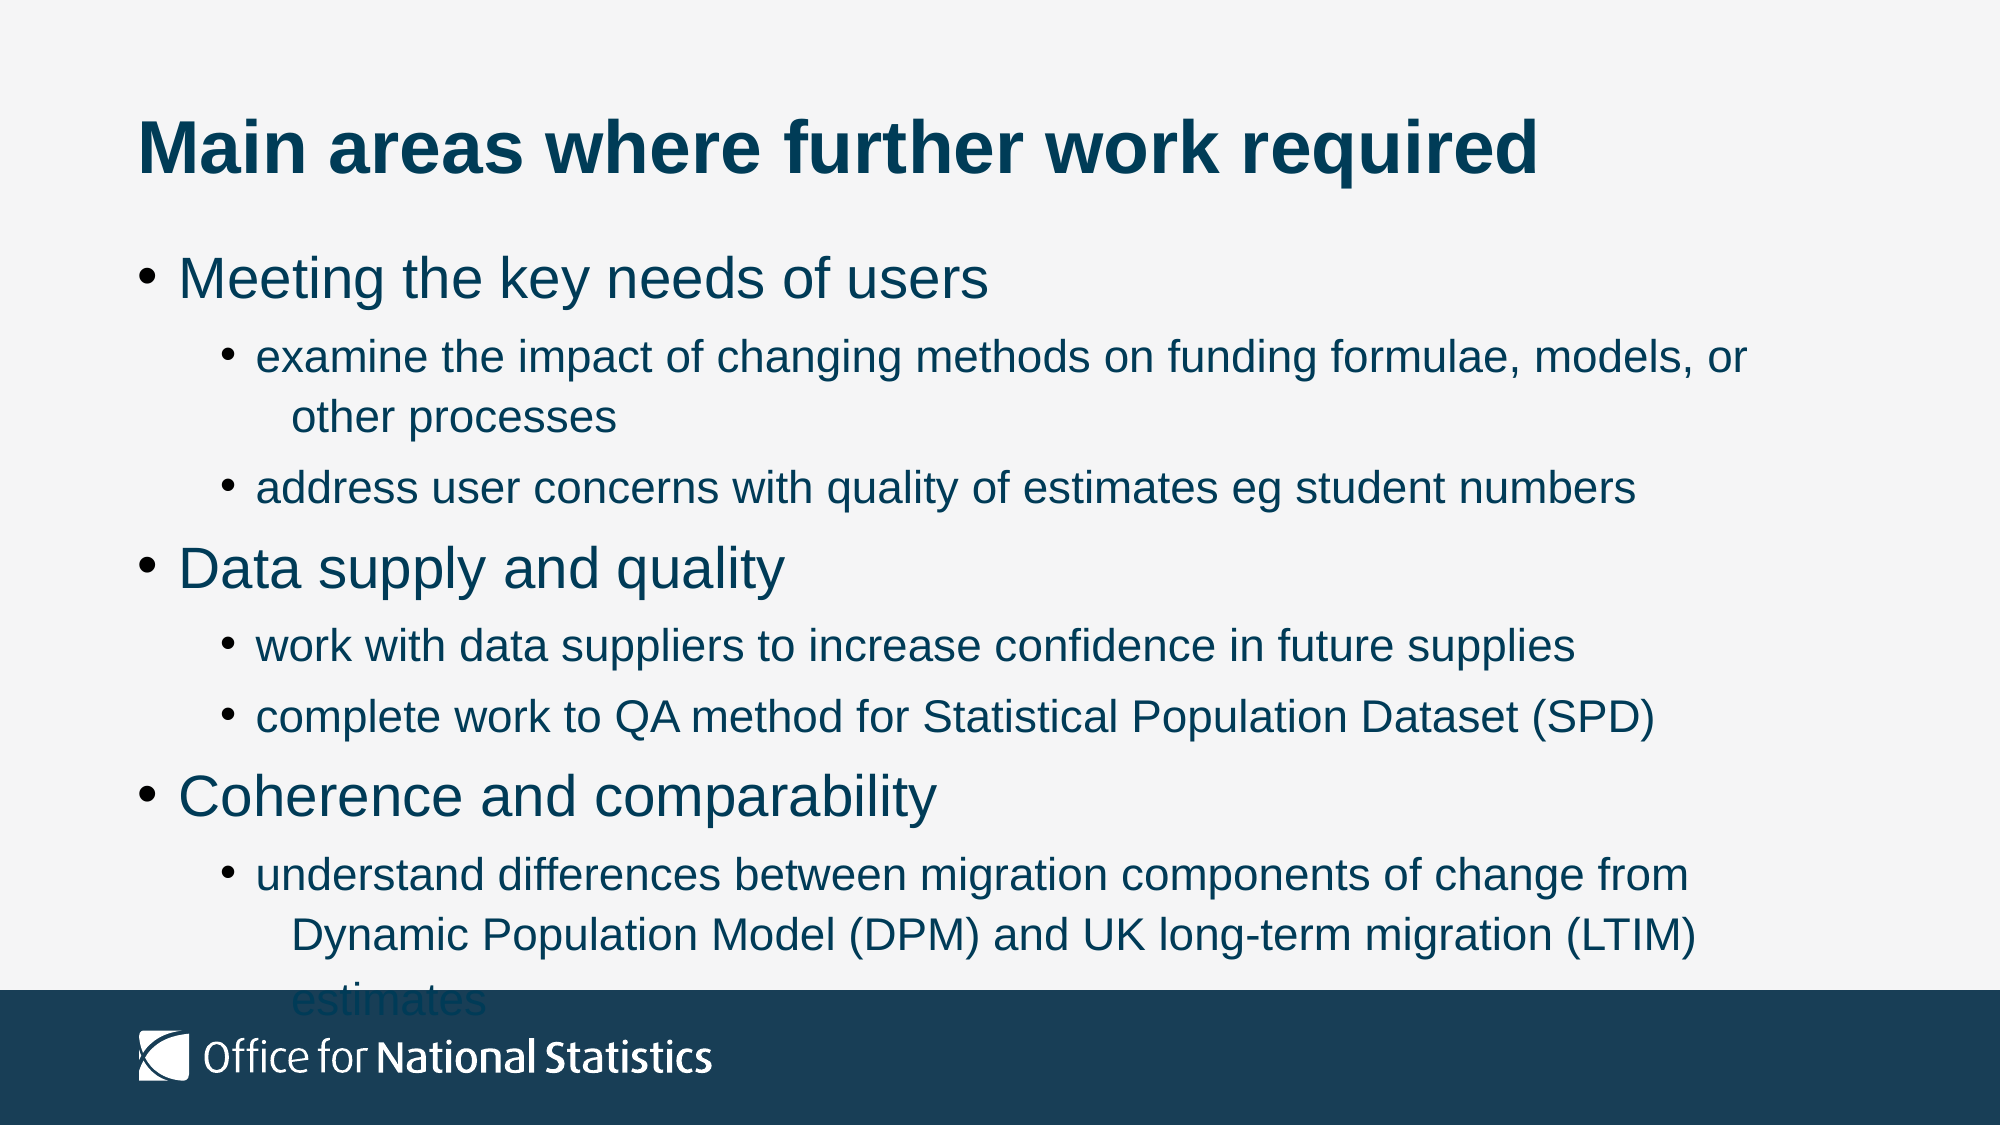

Main areas where further work required
# Meeting the key needs of users
examine the impact of changing methods on funding formulae, models, or other processes
address user concerns with quality of estimates eg student numbers
Data supply and quality
work with data suppliers to increase confidence in future supplies
complete work to QA method for Statistical Population Dataset (SPD)
Coherence and comparability
understand differences between migration components of change from Dynamic Population Model (DPM) and UK long-term migration (LTIM) estimates